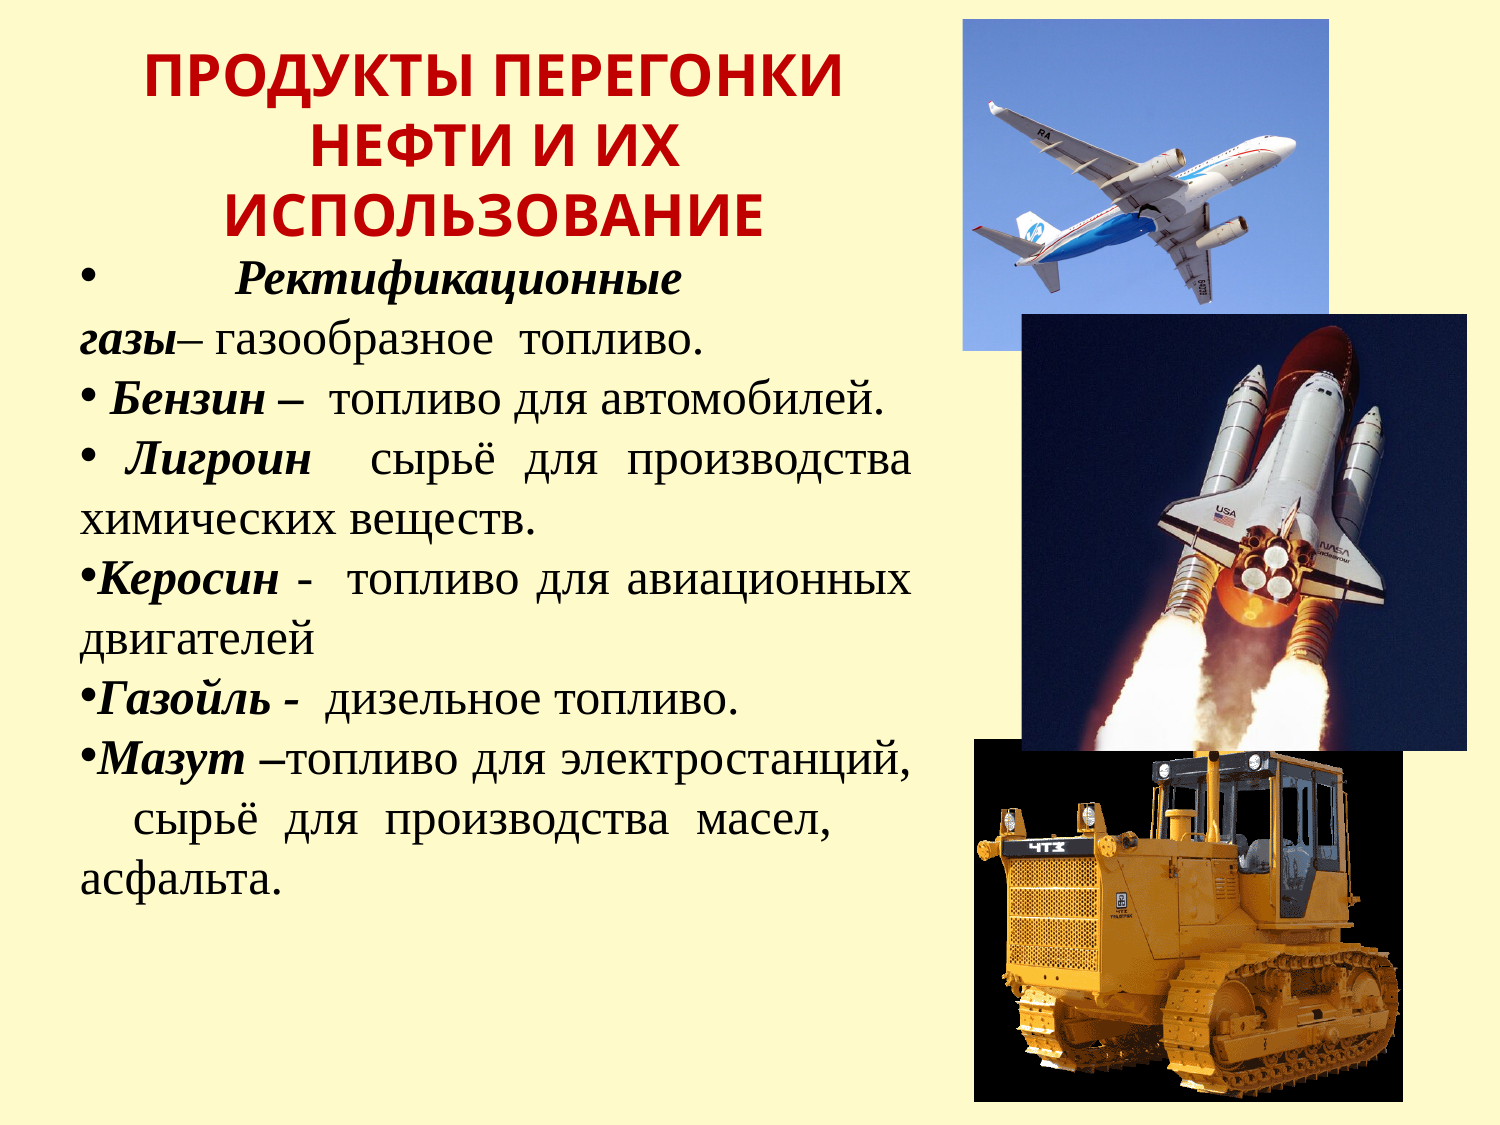

# Продукты перегонки нефти и их использование
 Ректификационные
газы– газообразное топливо.
 Бензин – топливо для автомобилей.
 Лигроин сырьё для производства химических веществ.
Керосин - топливо для авиационных двигателей
Газойль - дизельное топливо.
Мазут –топливо для электростанций, сырьё для производства масел, асфальта.